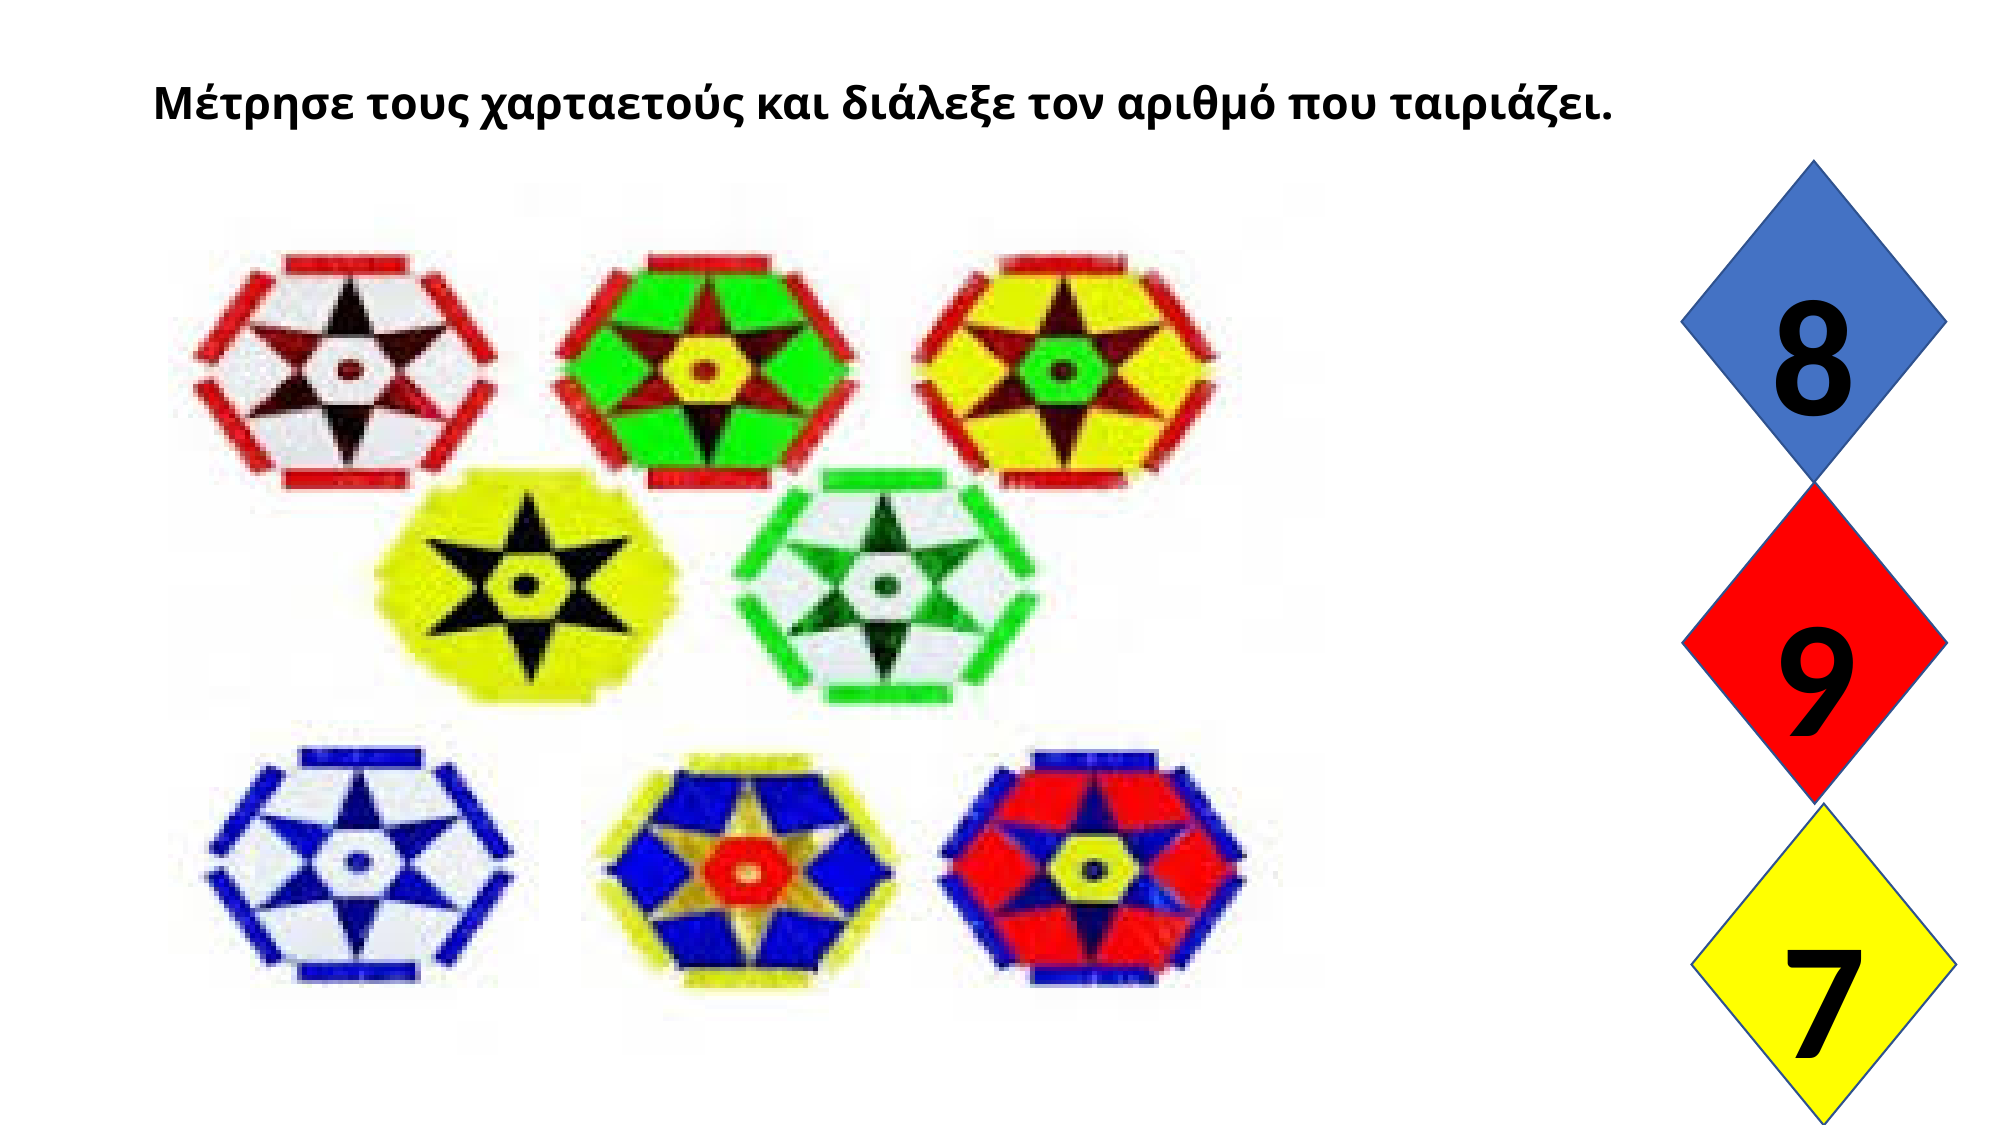

# Μέτρησε τους χαρταετούς και διάλεξε τον αριθμό που ταιριάζει.
8
9
7